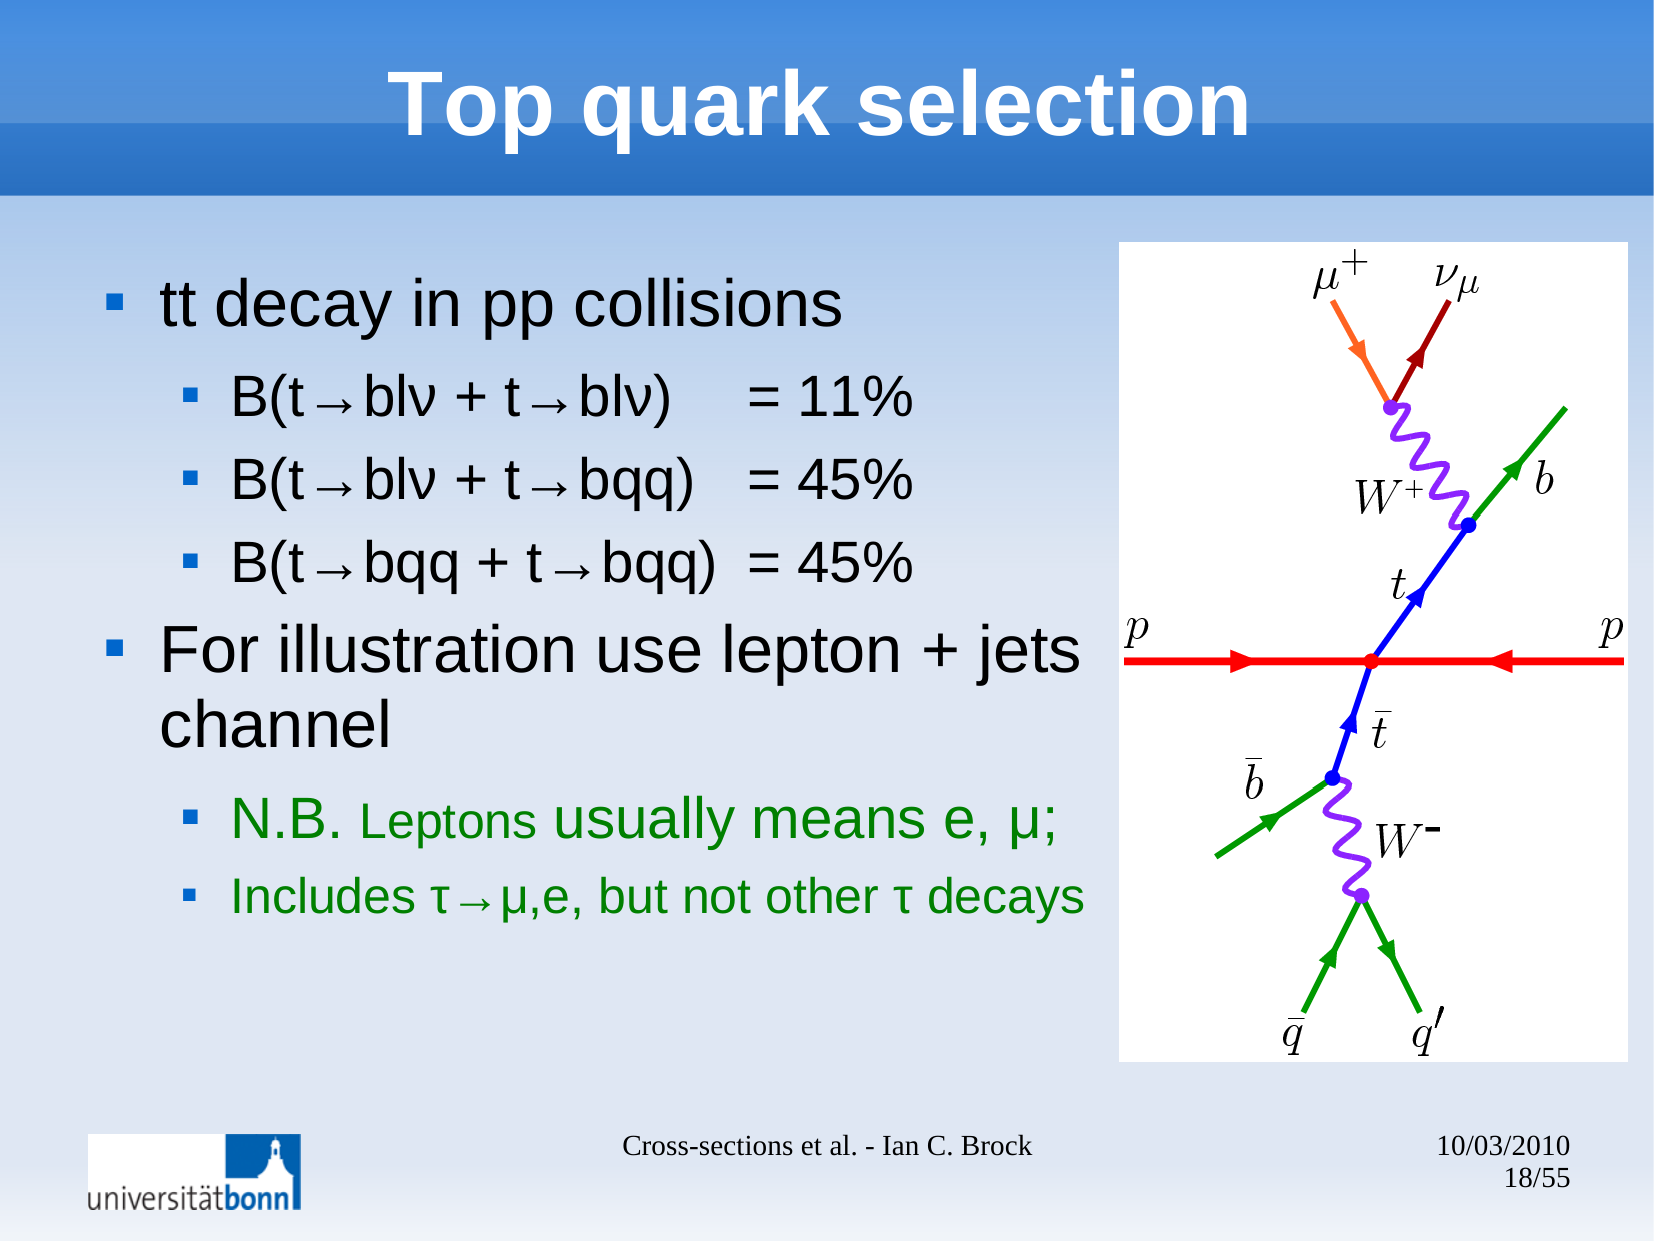

# Top quark selection
-
tt decay in pp collisions
B(t→blν + t→blν) 	= 11%
B(t→blν + t→bqq) 	= 45%
B(t→bqq + t→bqq) 	= 45%
For illustration use lepton + jets channel
N.B. Leptons usually means e, μ;
Includes τ→μ,e, but not other τ decays
Cross-sections et al. - Ian C. Brock
18